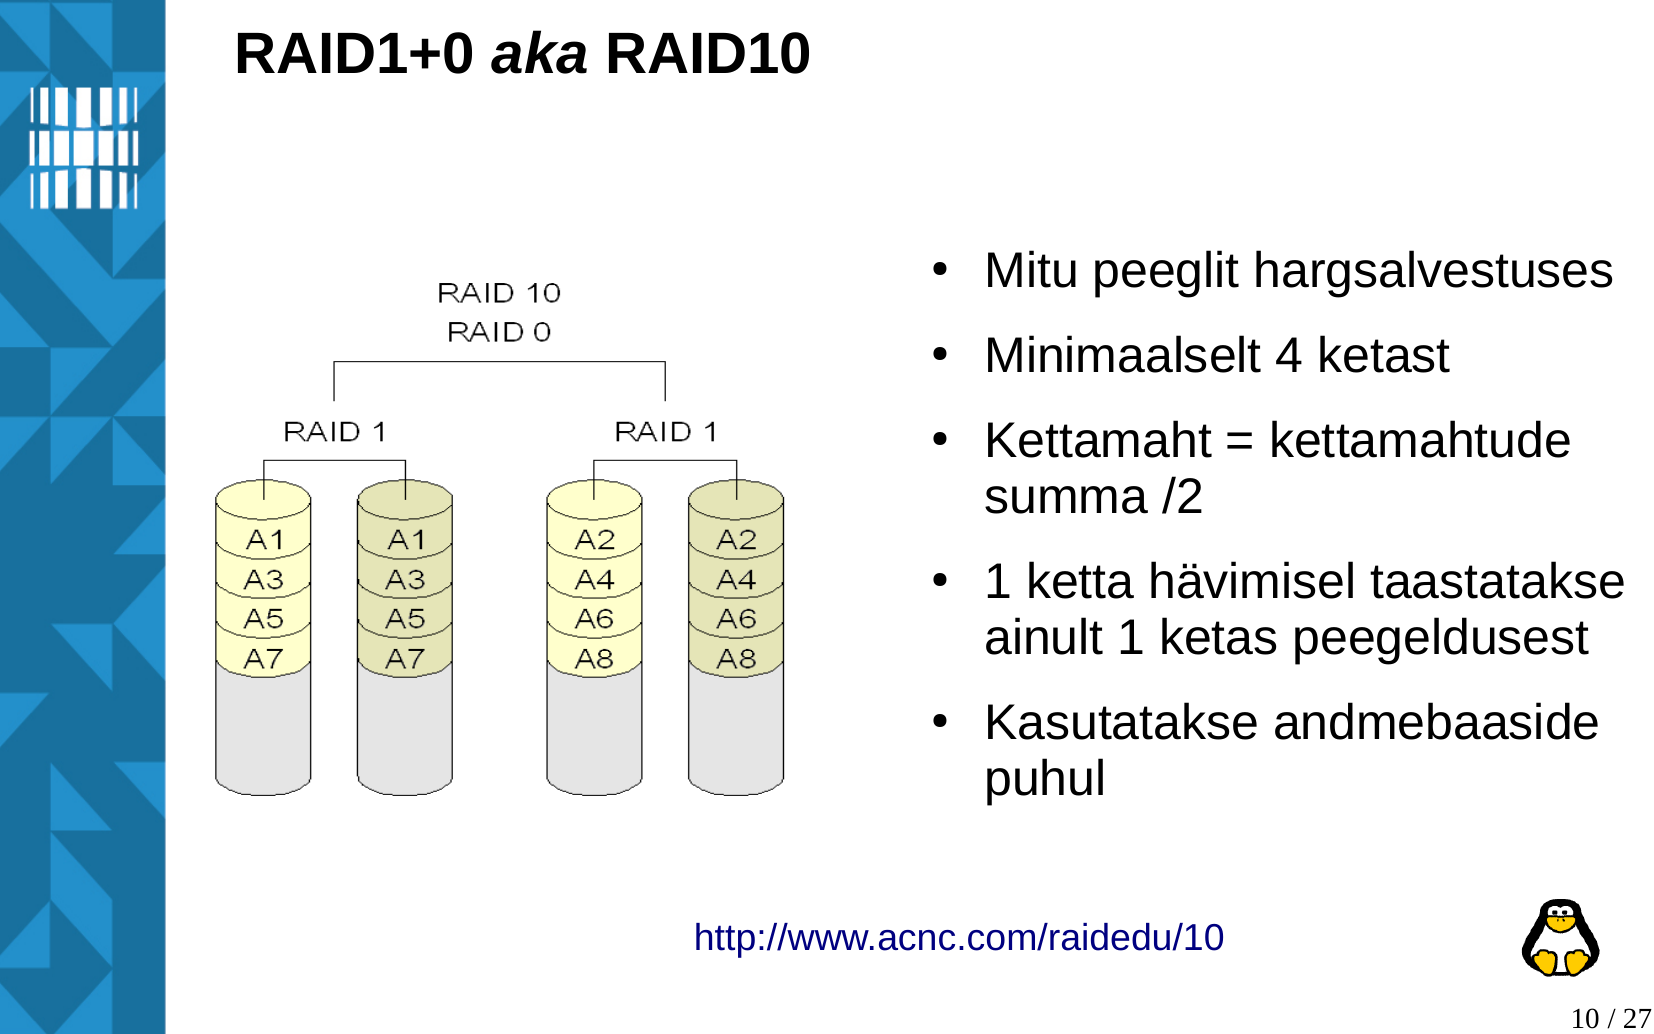

# RAID1+0 aka RAID10
Mitu peeglit hargsalvestuses
Minimaalselt 4 ketast
Kettamaht = kettamahtude summa /2
1 ketta hävimisel taastatakse ainult 1 ketas peegeldusest
Kasutatakse andmebaaside puhul
http://www.acnc.com/raidedu/10